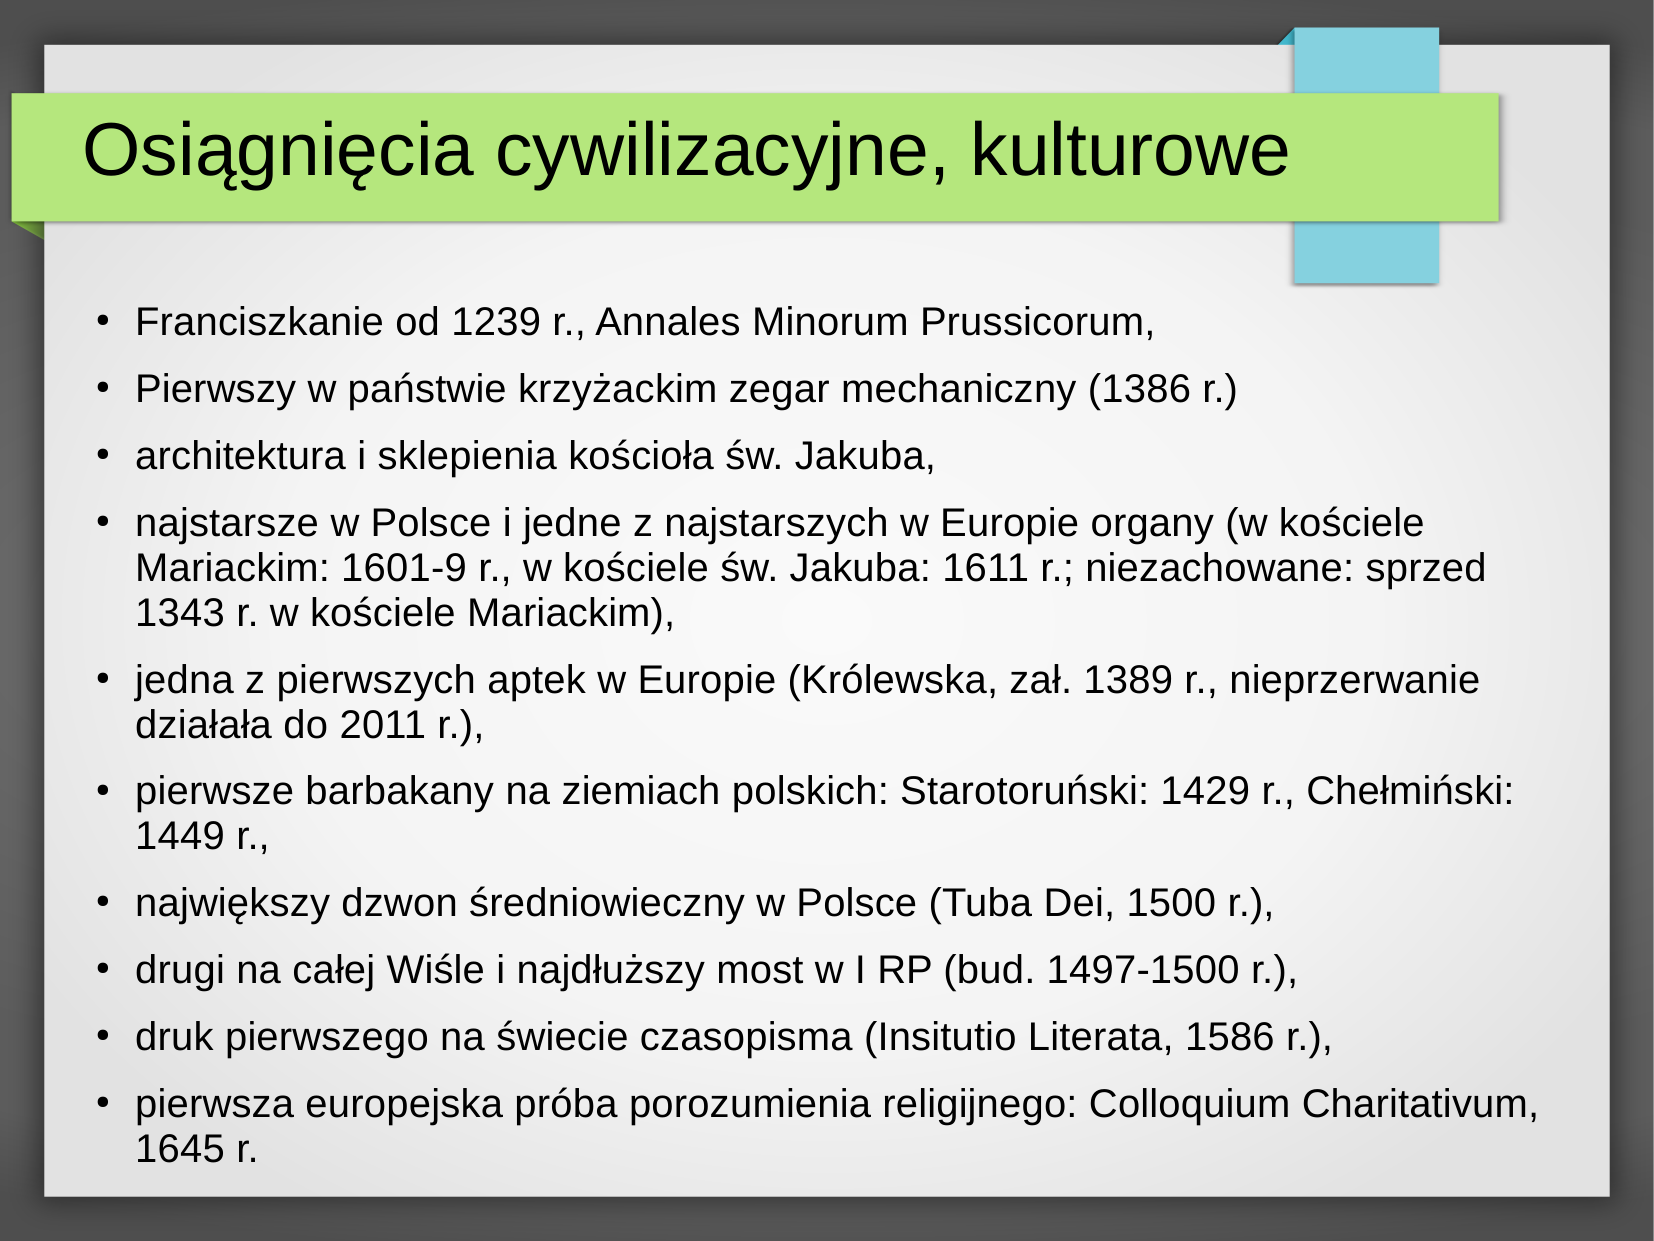

# Osiągnięcia cywilizacyjne, kulturowe
Franciszkanie od 1239 r., Annales Minorum Prussicorum,
Pierwszy w państwie krzyżackim zegar mechaniczny (1386 r.)
architektura i sklepienia kościoła św. Jakuba,
najstarsze w Polsce i jedne z najstarszych w Europie organy (w kościele Mariackim: 1601-9 r., w kościele św. Jakuba: 1611 r.; niezachowane: sprzed 1343 r. w kościele Mariackim),
jedna z pierwszych aptek w Europie (Królewska, zał. 1389 r., nieprzerwanie działała do 2011 r.),
pierwsze barbakany na ziemiach polskich: Starotoruński: 1429 r., Chełmiński: 1449 r.,
największy dzwon średniowieczny w Polsce (Tuba Dei, 1500 r.),
drugi na całej Wiśle i najdłuższy most w I RP (bud. 1497-1500 r.),
druk pierwszego na świecie czasopisma (Insitutio Literata, 1586 r.),
pierwsza europejska próba porozumienia religijnego: Colloquium Charitativum, 1645 r.